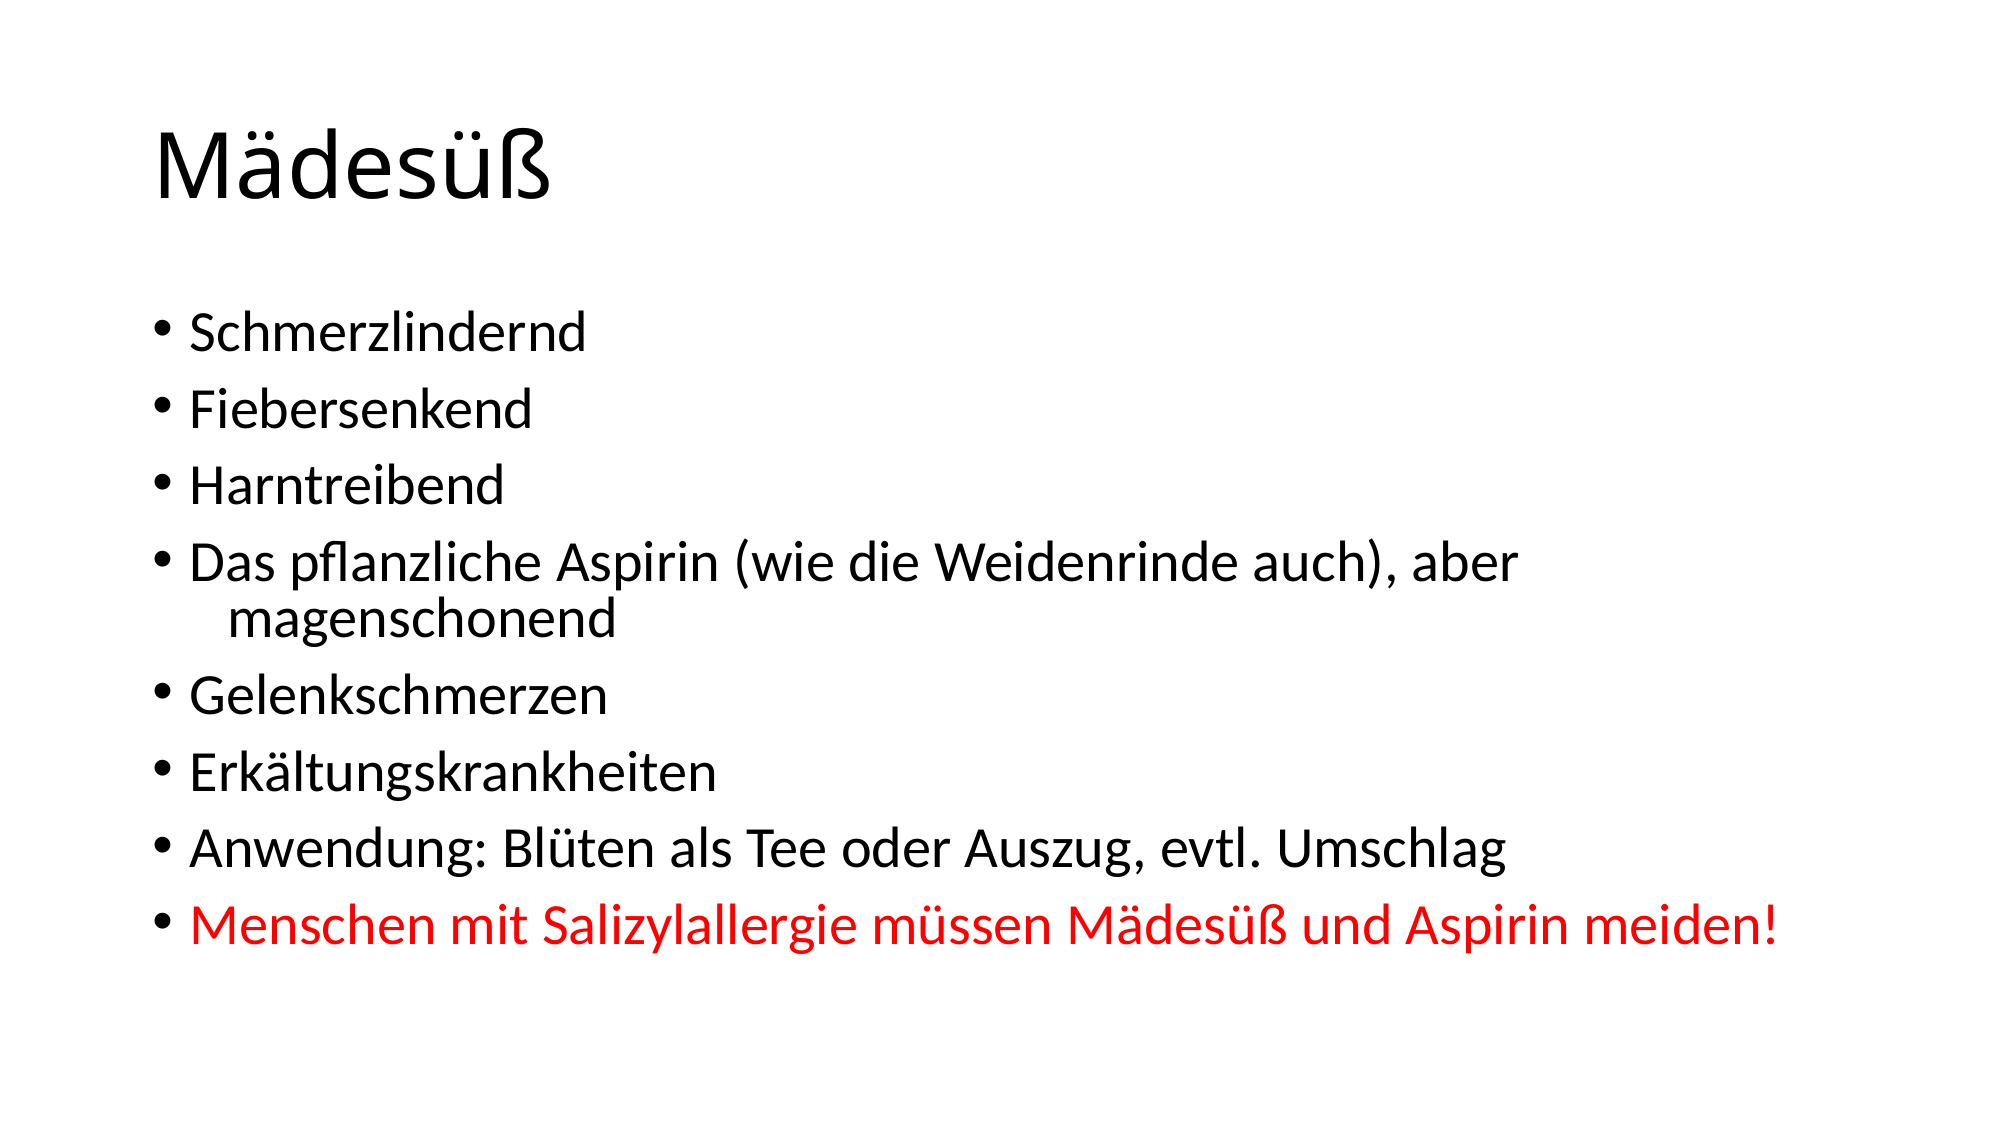

# Mädesüß
Schmerzlindernd
Fiebersenkend
Harntreibend
Das pflanzliche Aspirin (wie die Weidenrinde auch), aber magenschonend
Gelenkschmerzen
Erkältungskrankheiten
Anwendung: Blüten als Tee oder Auszug, evtl. Umschlag
Menschen mit Salizylallergie müssen Mädesüß und Aspirin meiden!